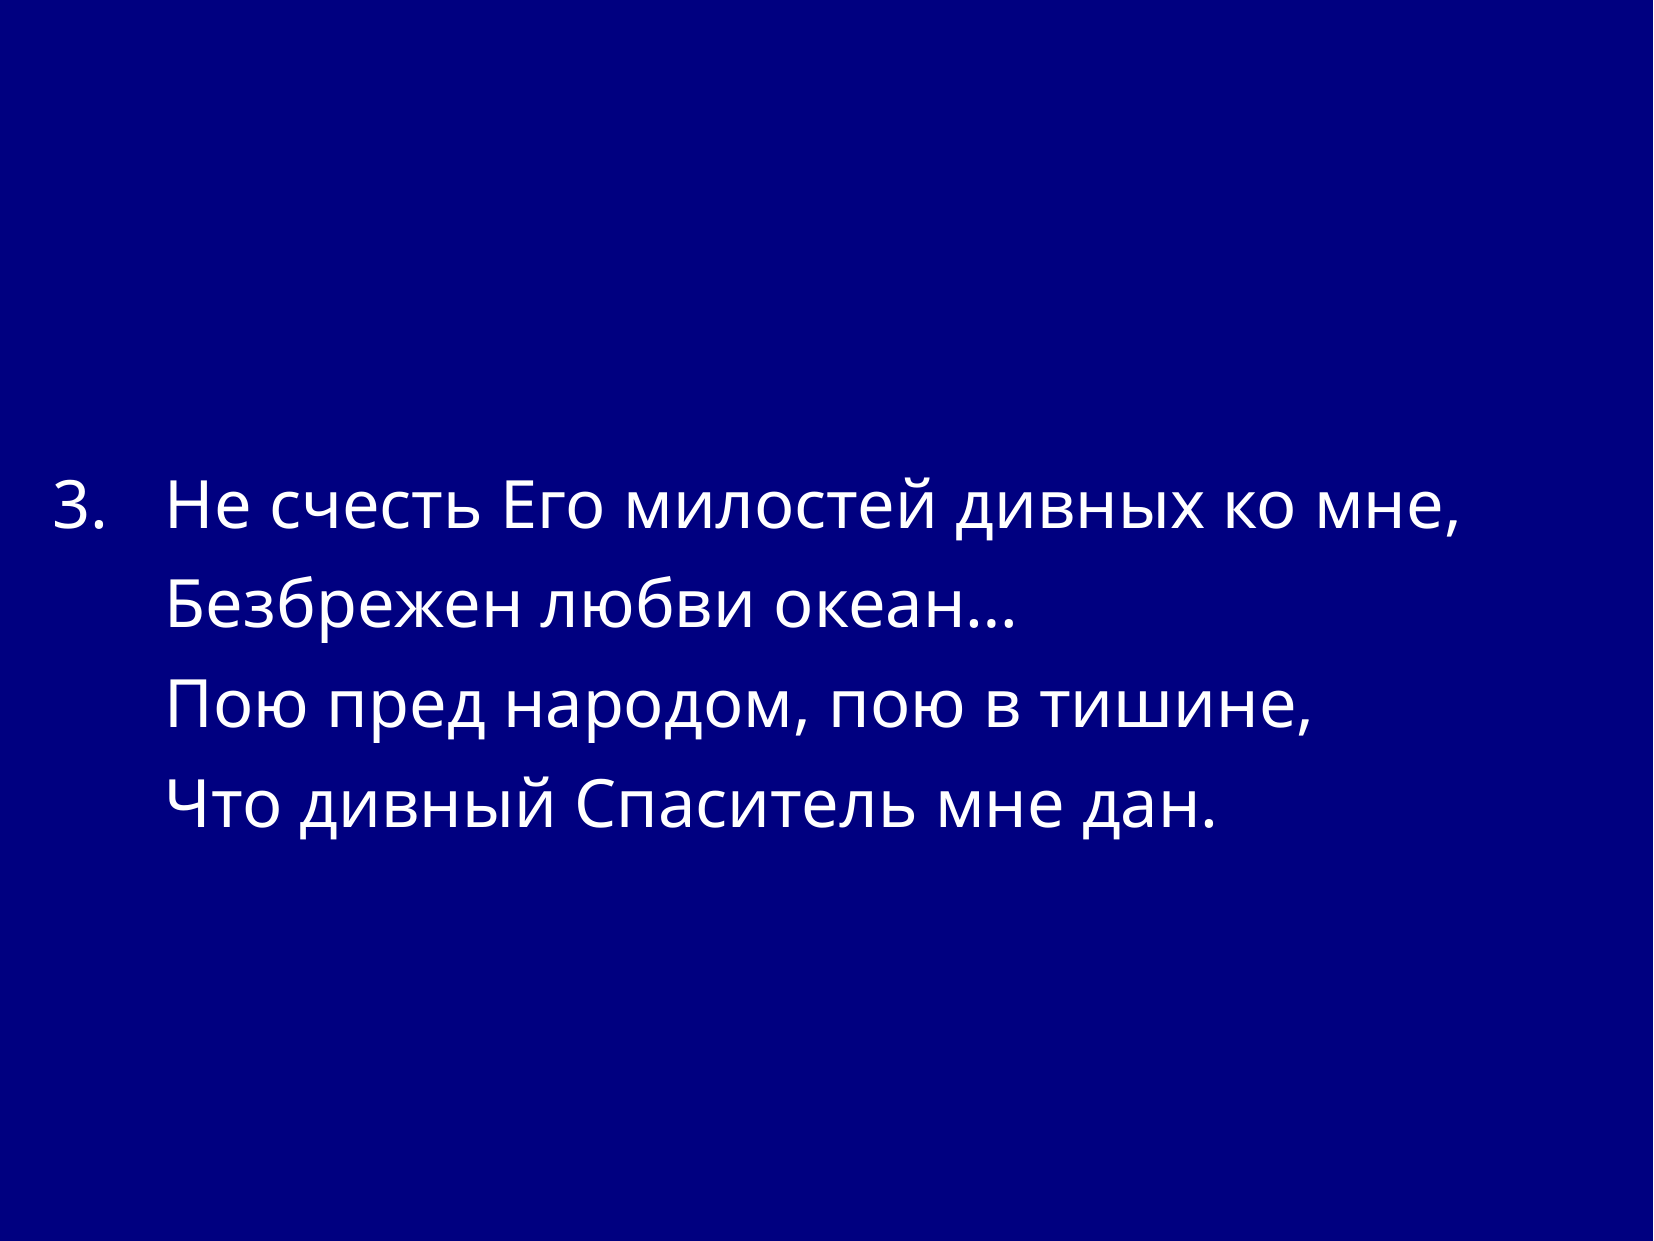

3.	Не счесть Его милостей дивных ко мне,
	Безбрежен любви океан…
	Пою пред народом, пою в тишине,
	Что дивный Спаситель мне дан.